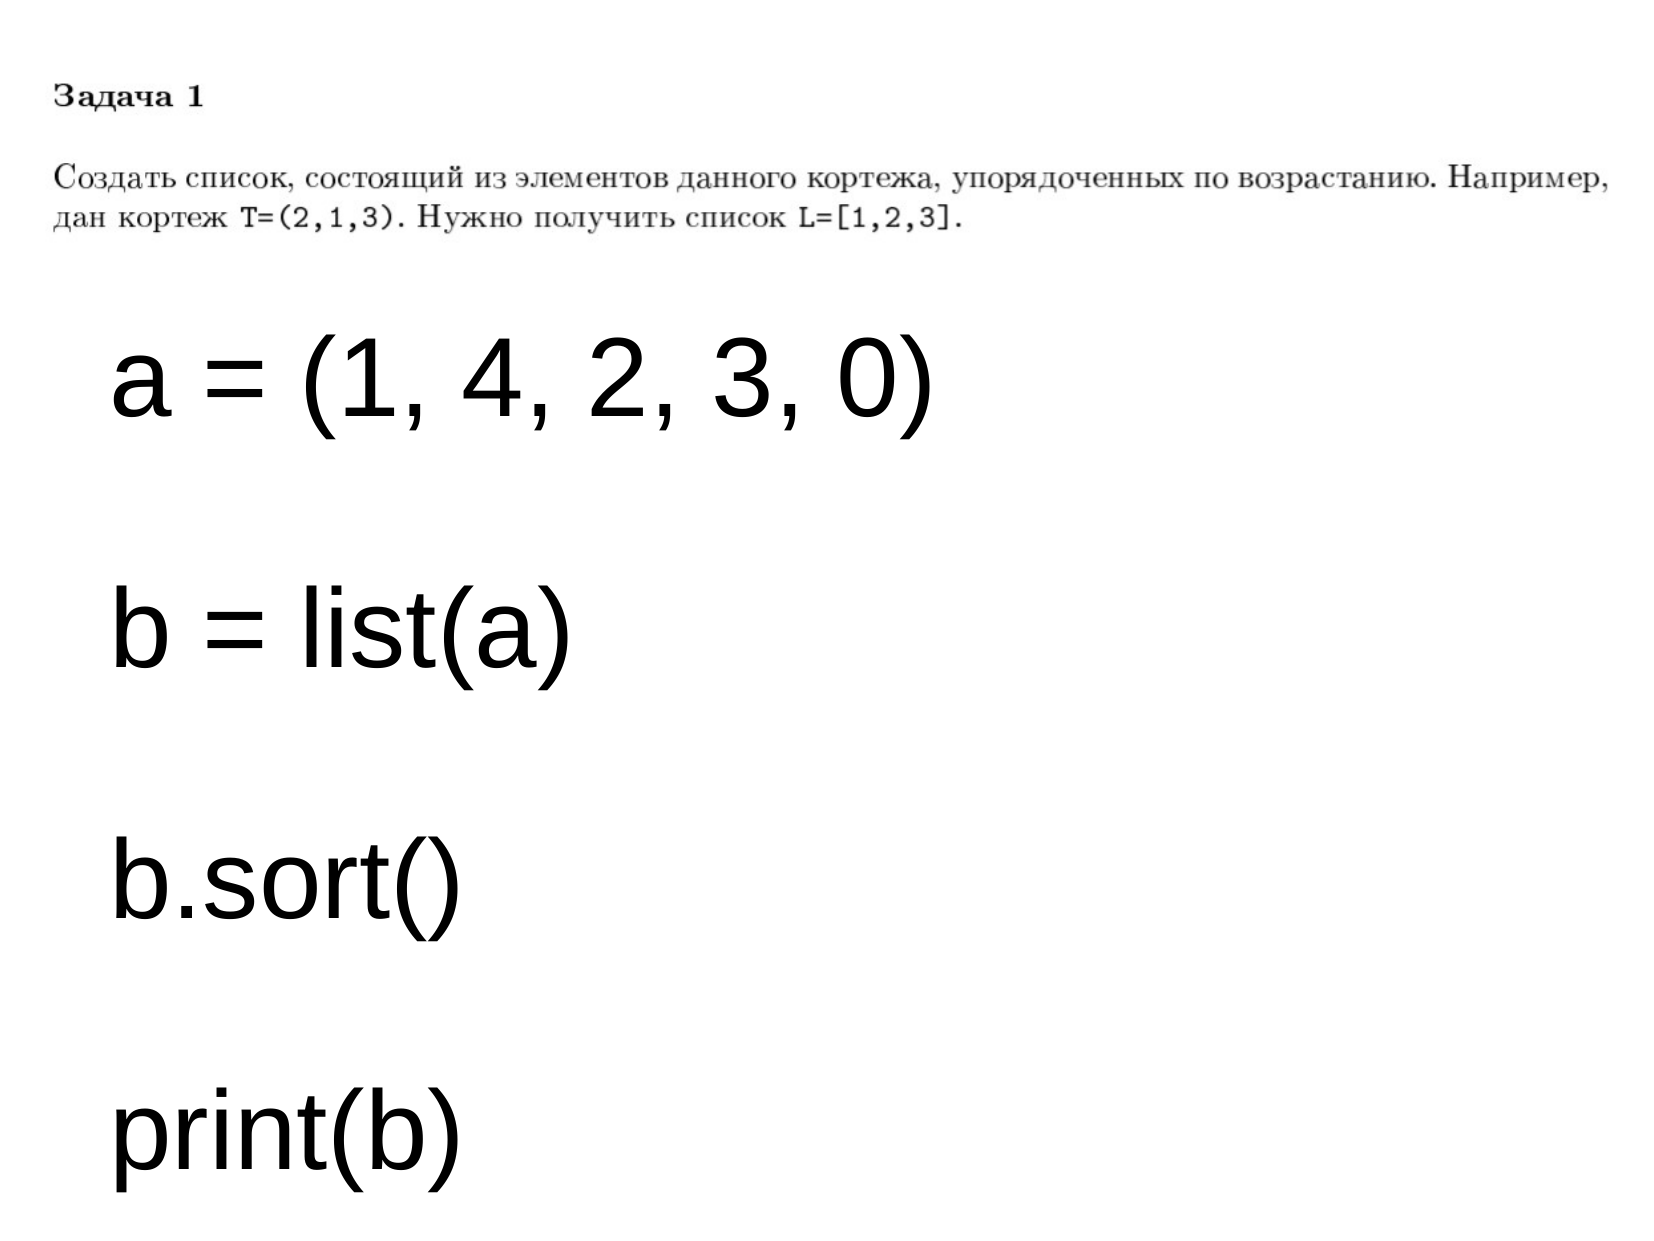

a = (1, 4, 2, 3, 0)
b = list(a)
b.sort()
print(b)